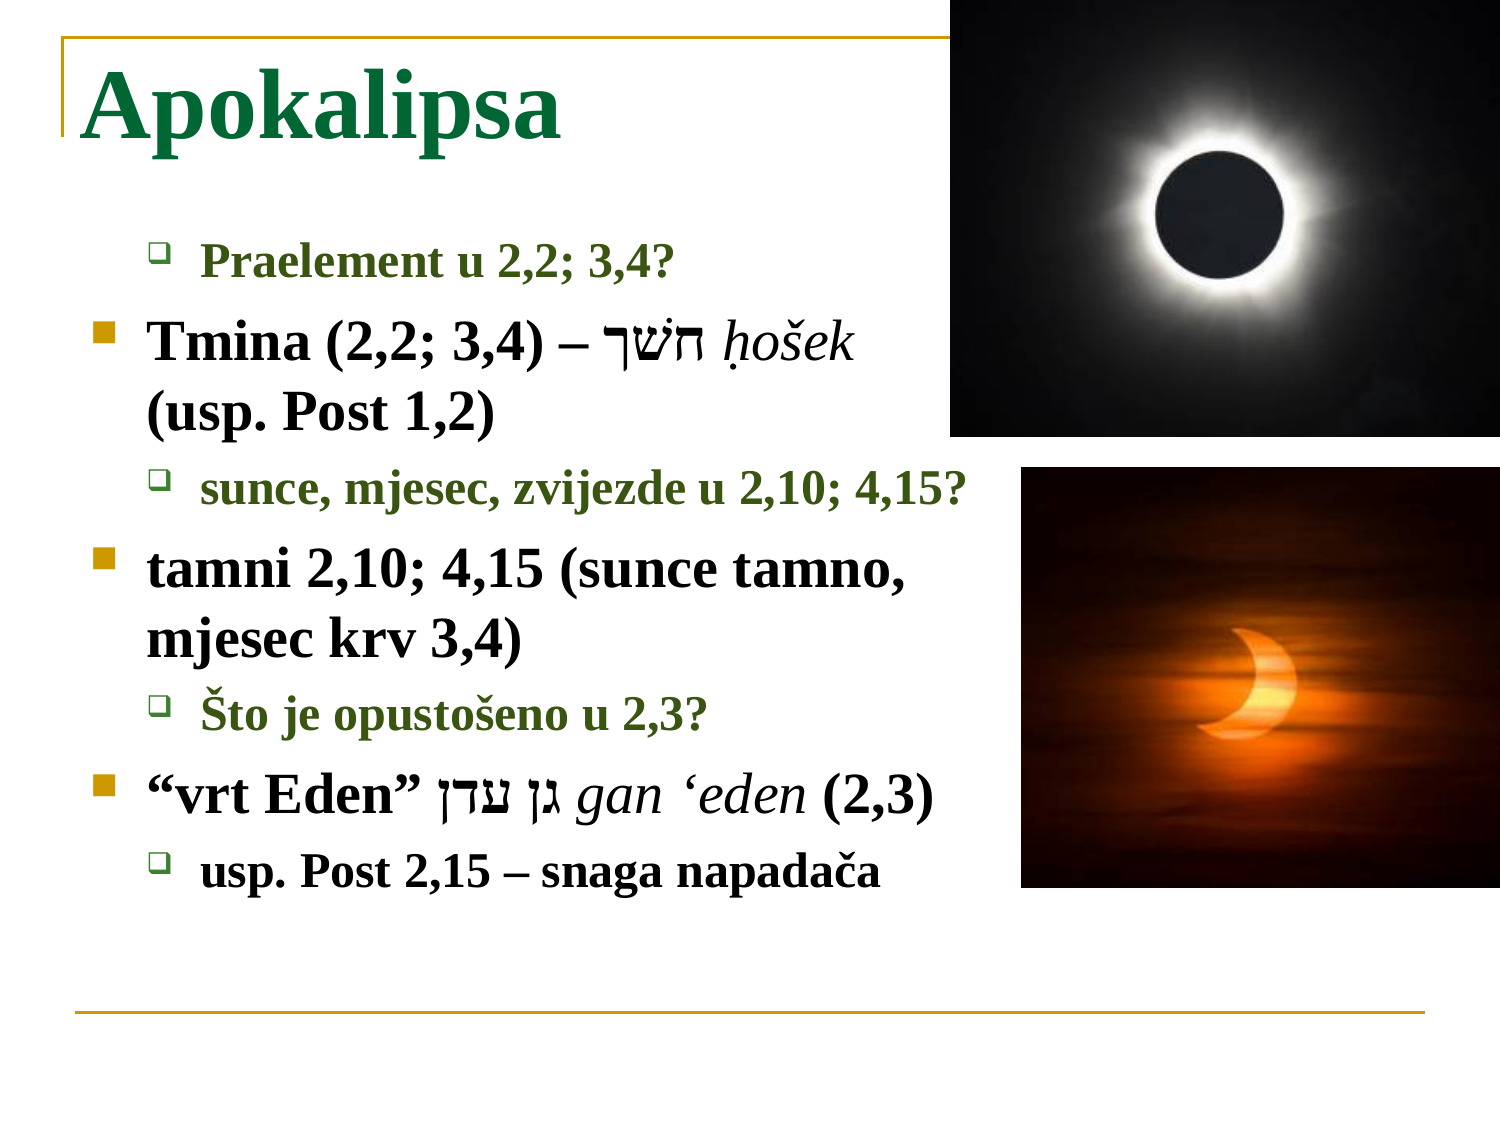

# Apokalipsa
Praelement u 2,2; 3,4?
Tmina (2,2; 3,4) – חשׁך ḥošek (usp. Post 1,2)
sunce, mjesec, zvijezde u 2,10; 4,15?
tamni 2,10; 4,15 (sunce tamno, mjesec krv 3,4)
Što je opustošeno u 2,3?
“vrt Eden” גן עדן gan ‘eden (2,3)
usp. Post 2,15 – snaga napadača